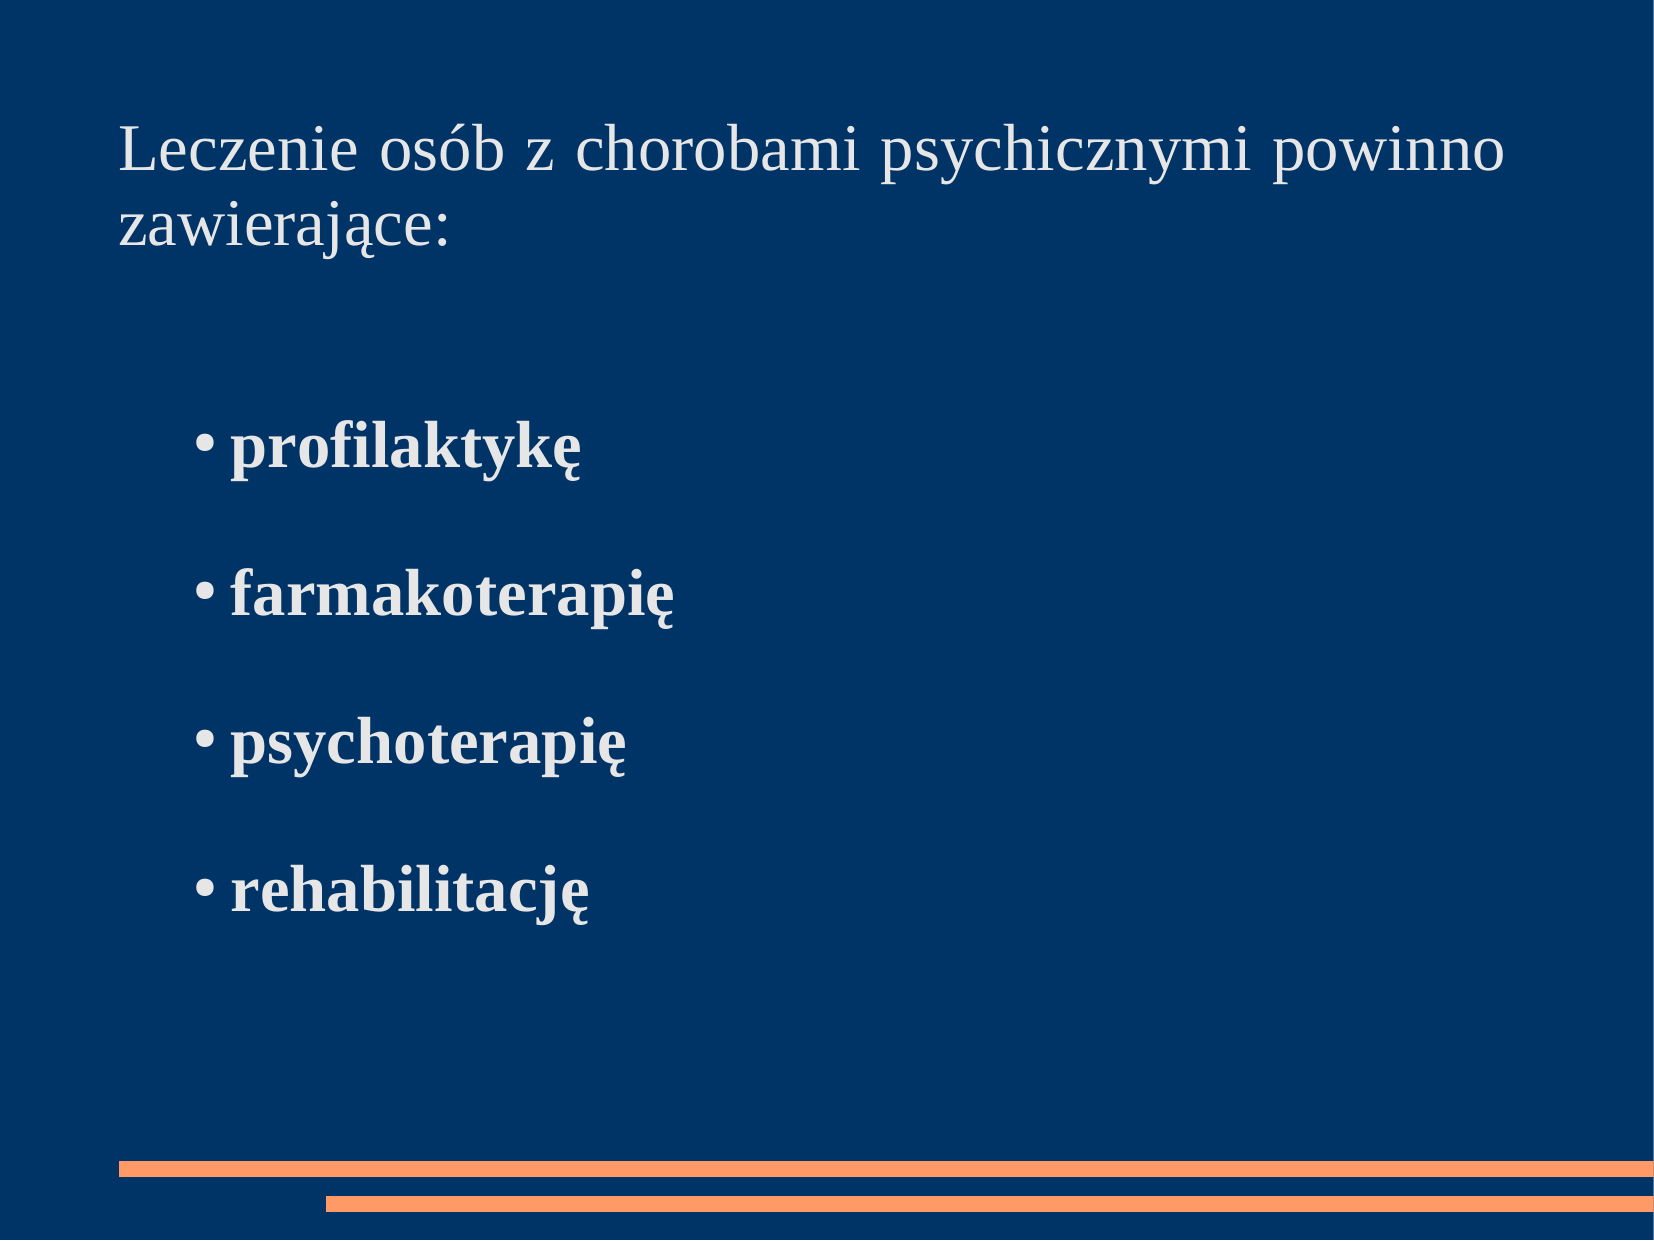

# Leczenie osób z chorobami psychicznymi powinno zawierające:
profilaktykę
farmakoterapię
psychoterapię
rehabilitację